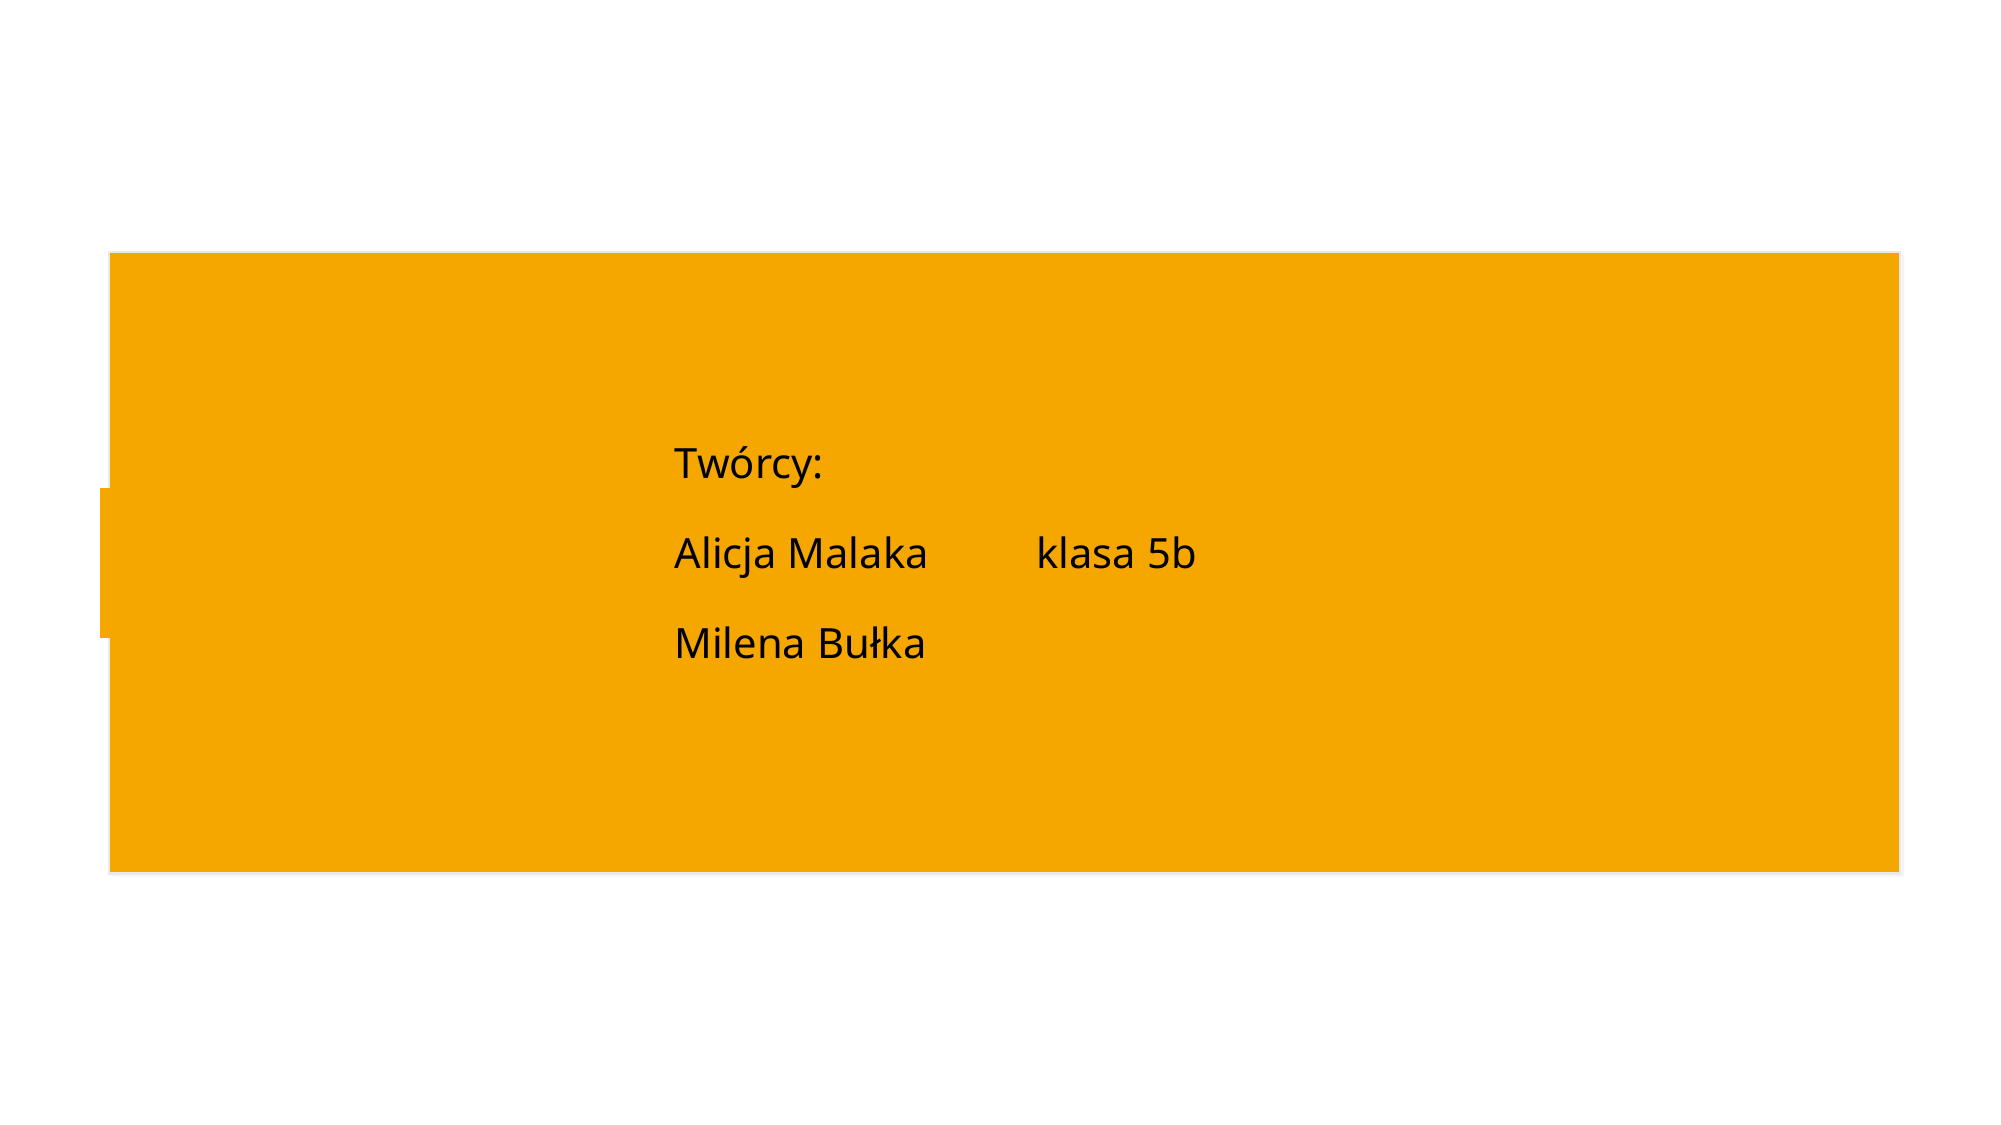

# Twórcy:             Alicja Malaka          klasa 5b Milena Bułka